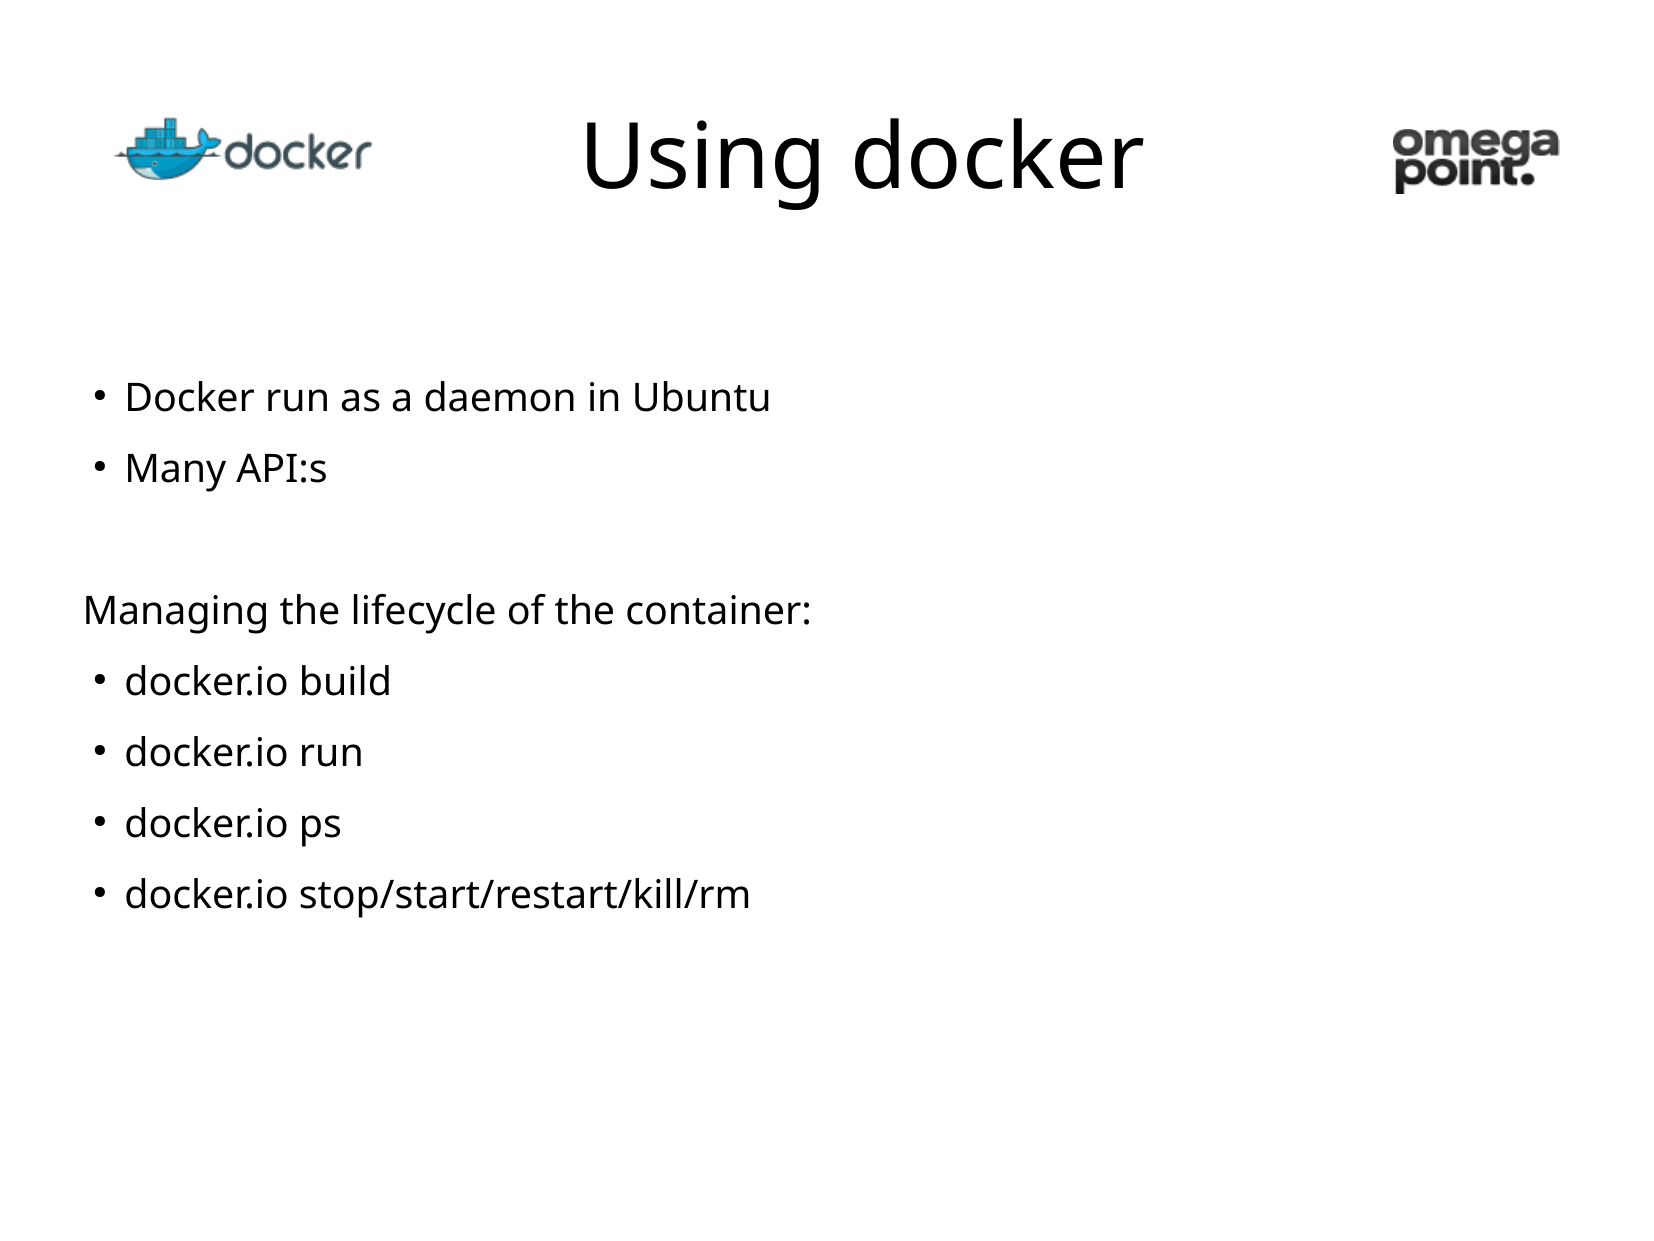

# Using docker
Docker run as a daemon in Ubuntu
Many API:s
Managing the lifecycle of the container:
docker.io build
docker.io run
docker.io ps
docker.io stop/start/restart/kill/rm